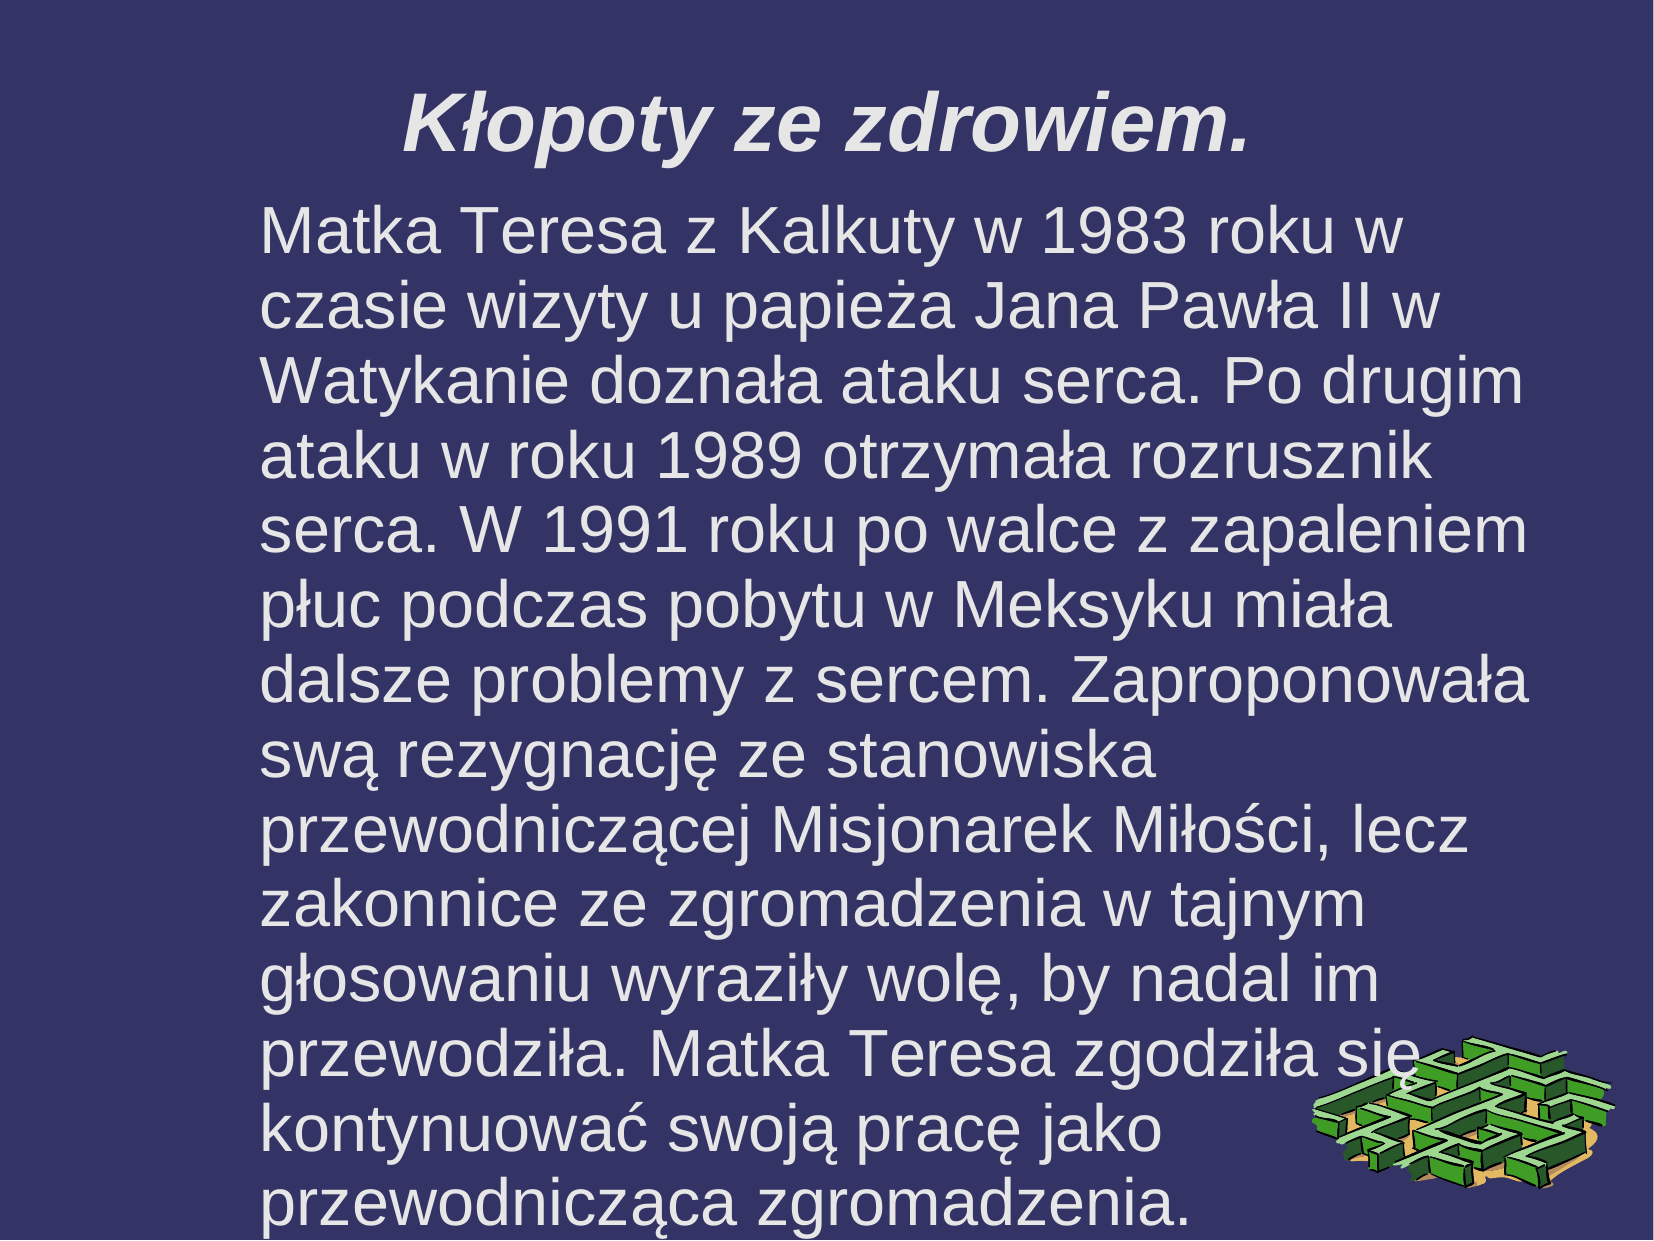

# Kłopoty ze zdrowiem.
Matka Teresa z Kalkuty w 1983 roku w czasie wizyty u papieża Jana Pawła II w Watykanie doznała ataku serca. Po drugim ataku w roku 1989 otrzymała rozrusznik serca. W 1991 roku po walce z zapaleniem płuc podczas pobytu w Meksyku miała dalsze problemy z sercem. Zaproponowała swą rezygnację ze stanowiska przewodniczącej Misjonarek Miłości, lecz zakonnice ze zgromadzenia w tajnym głosowaniu wyraziły wolę, by nadal im przewodziła. Matka Teresa zgodziła się kontynuować swoją pracę jako przewodnicząca zgromadzenia.